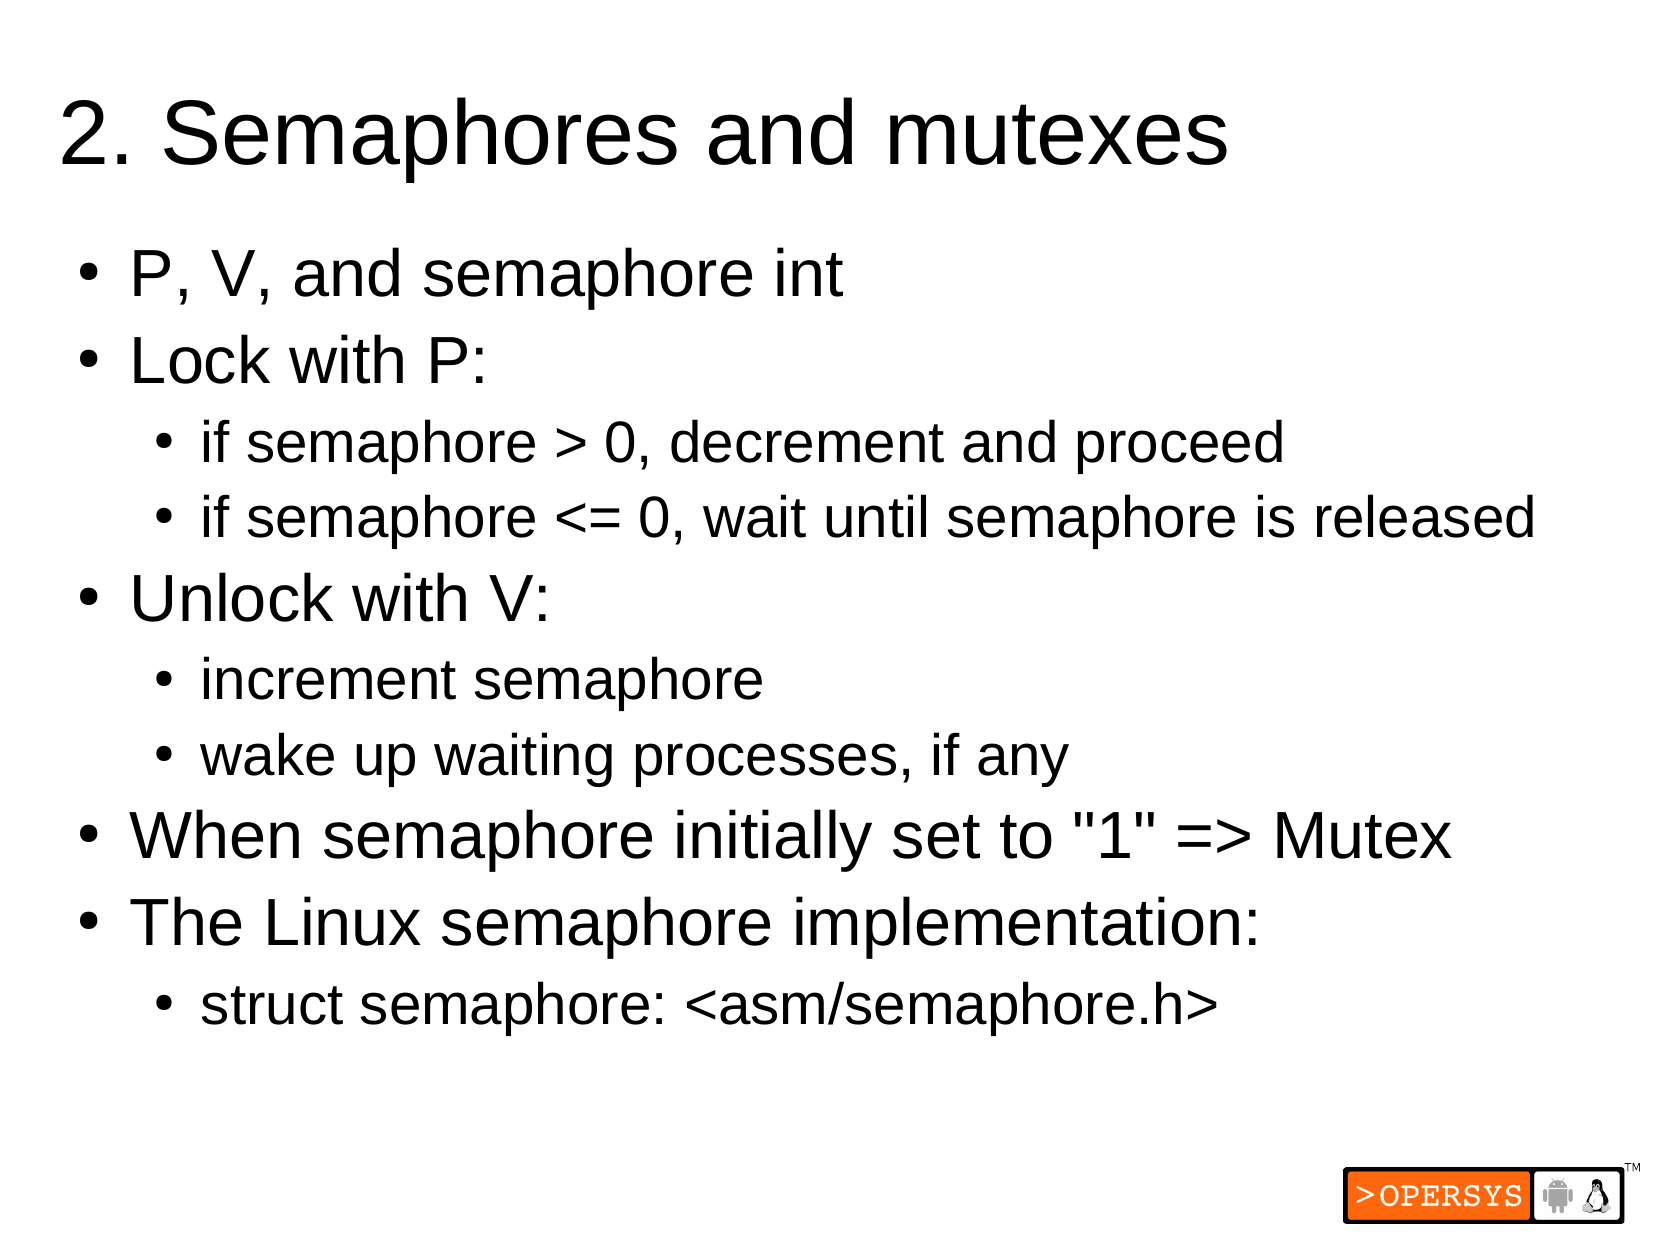

# 2. Semaphores and mutexes
P, V, and semaphore int
Lock with P:
if semaphore > 0, decrement and proceed
if semaphore <= 0, wait until semaphore is released
Unlock with V:
increment semaphore
wake up waiting processes, if any
When semaphore initially set to "1" => Mutex
The Linux semaphore implementation:
struct semaphore: <asm/semaphore.h>